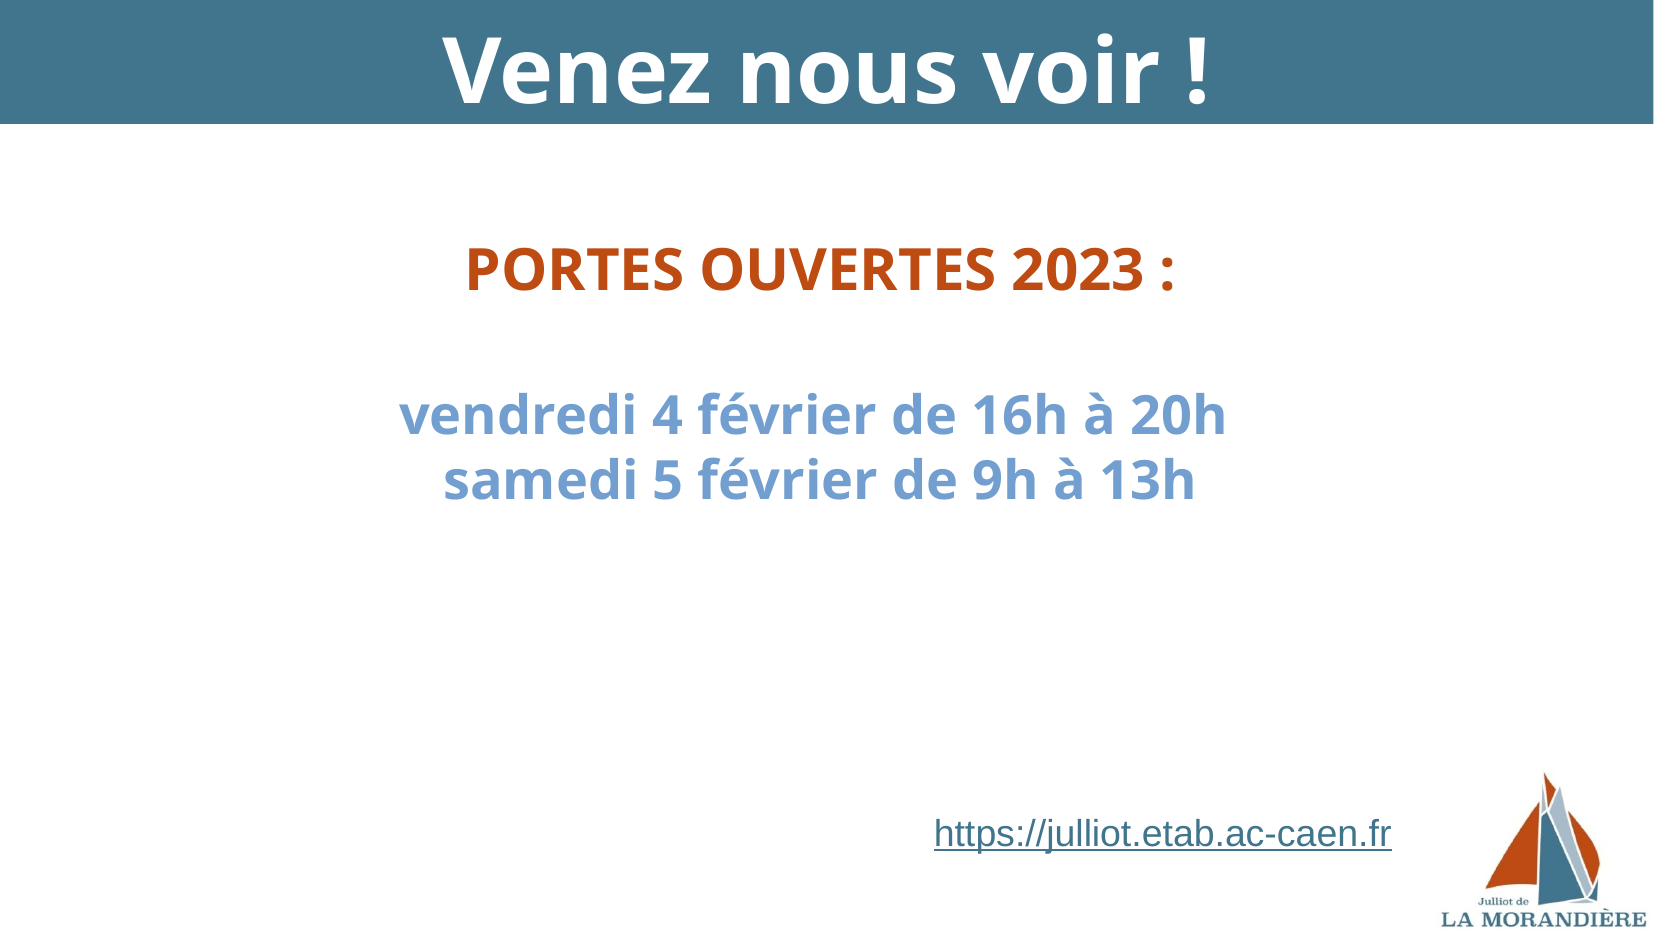

# Venez nous voir !
PORTES OUVERTES 2023 :
vendredi 4 février de 16h à 20h
samedi 5 février de 9h à 13h
https://julliot.etab.ac-caen.fr